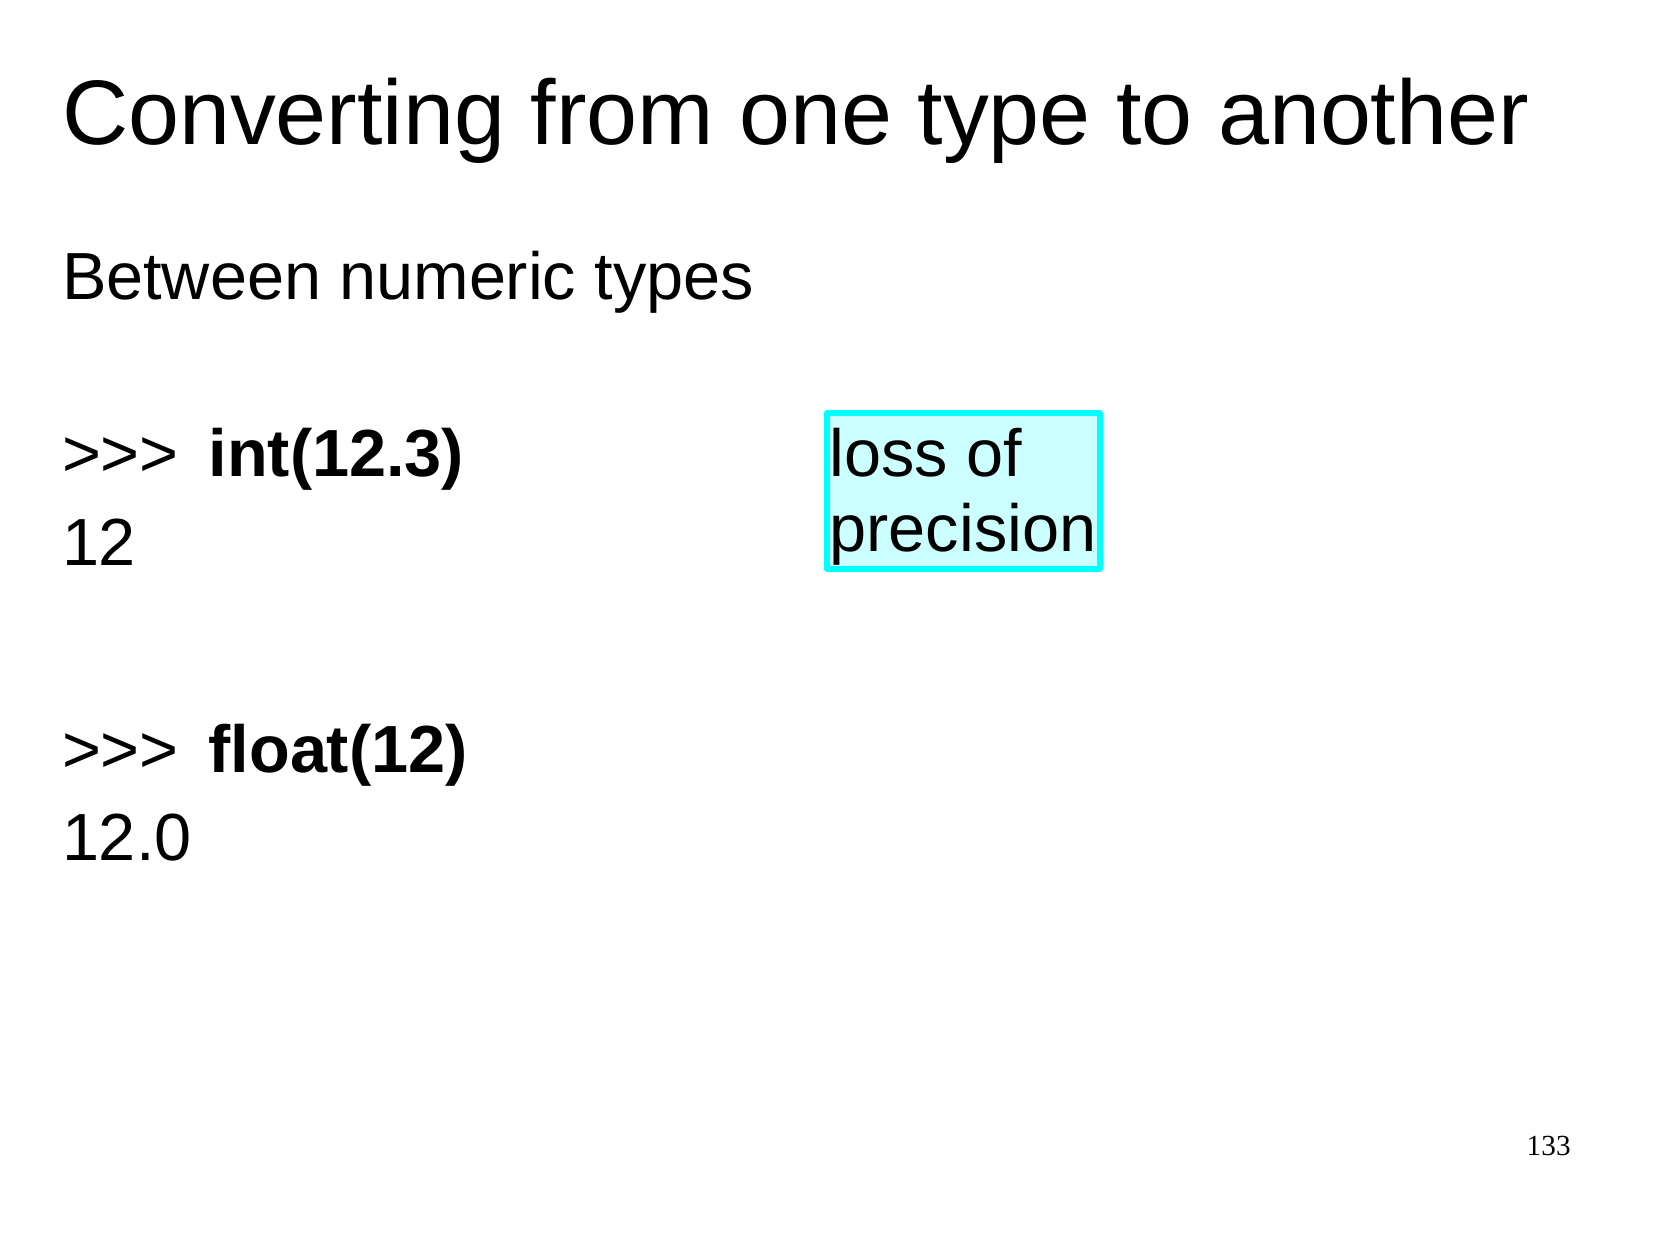

Converting from one type to another
Between numeric types
loss of
precision
>>>
int(12.3)
12
>>>
float(12)
12.0
133